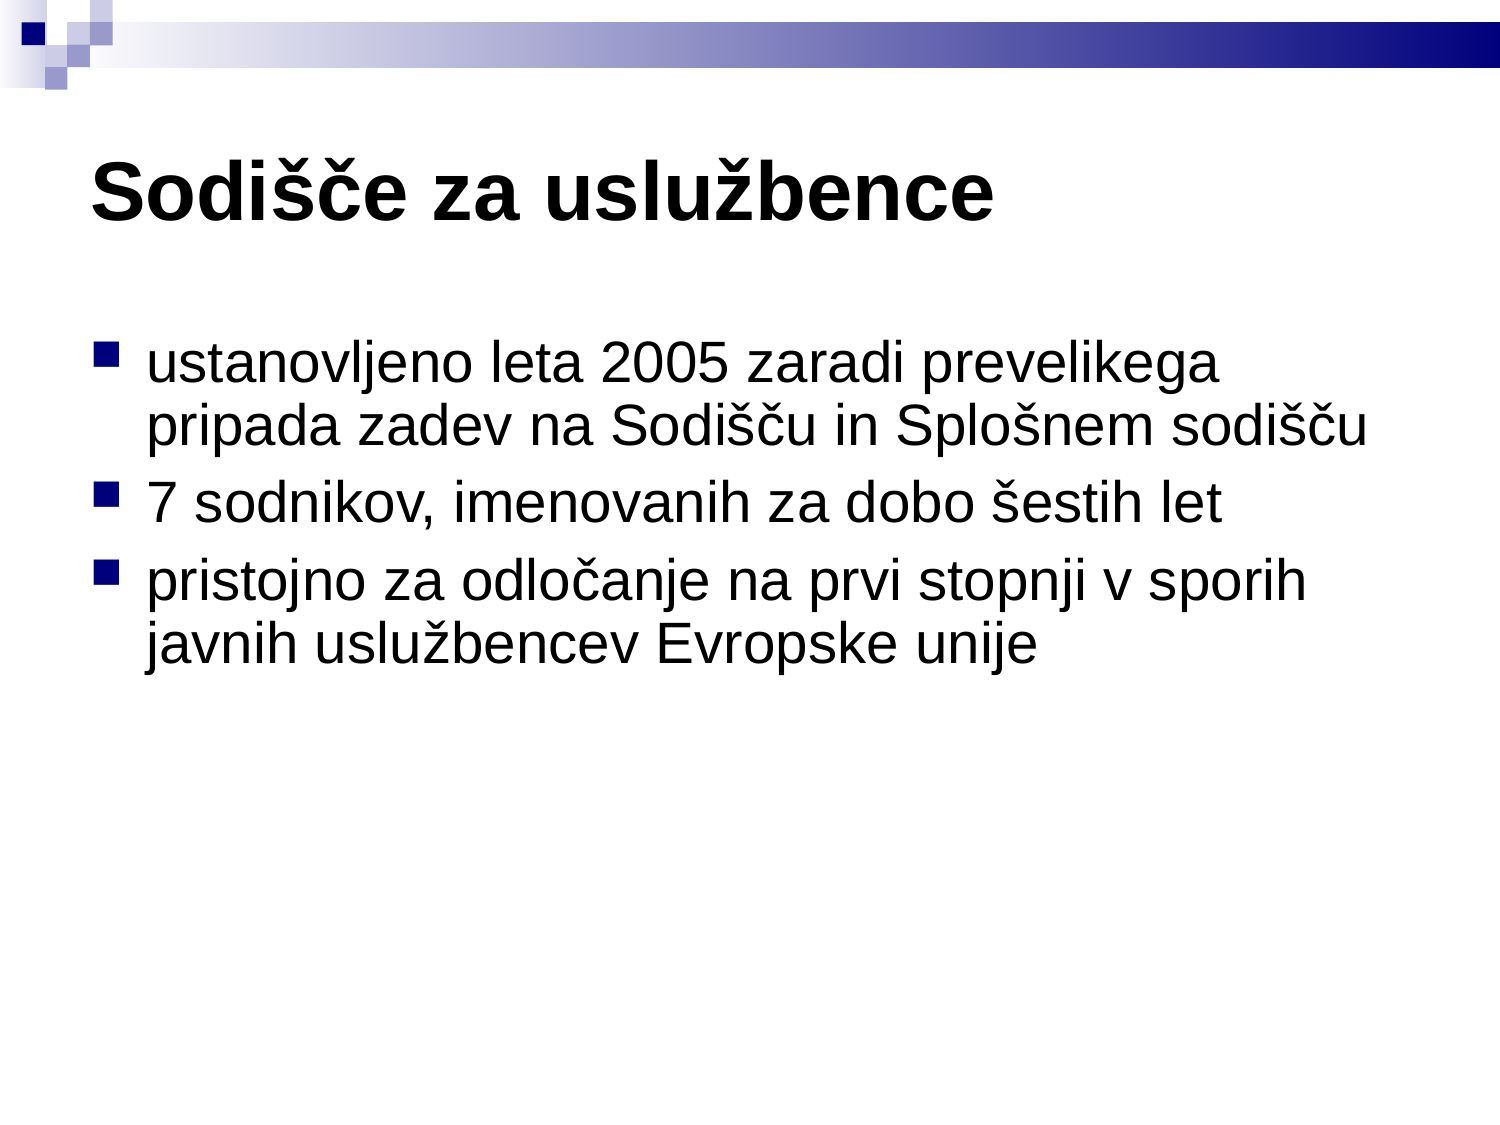

# Sodišče za uslužbence
ustanovljeno leta 2005 zaradi prevelikega pripada zadev na Sodišču in Splošnem sodišču
7 sodnikov, imenovanih za dobo šestih let
pristojno za odločanje na prvi stopnji v sporih javnih uslužbencev Evropske unije